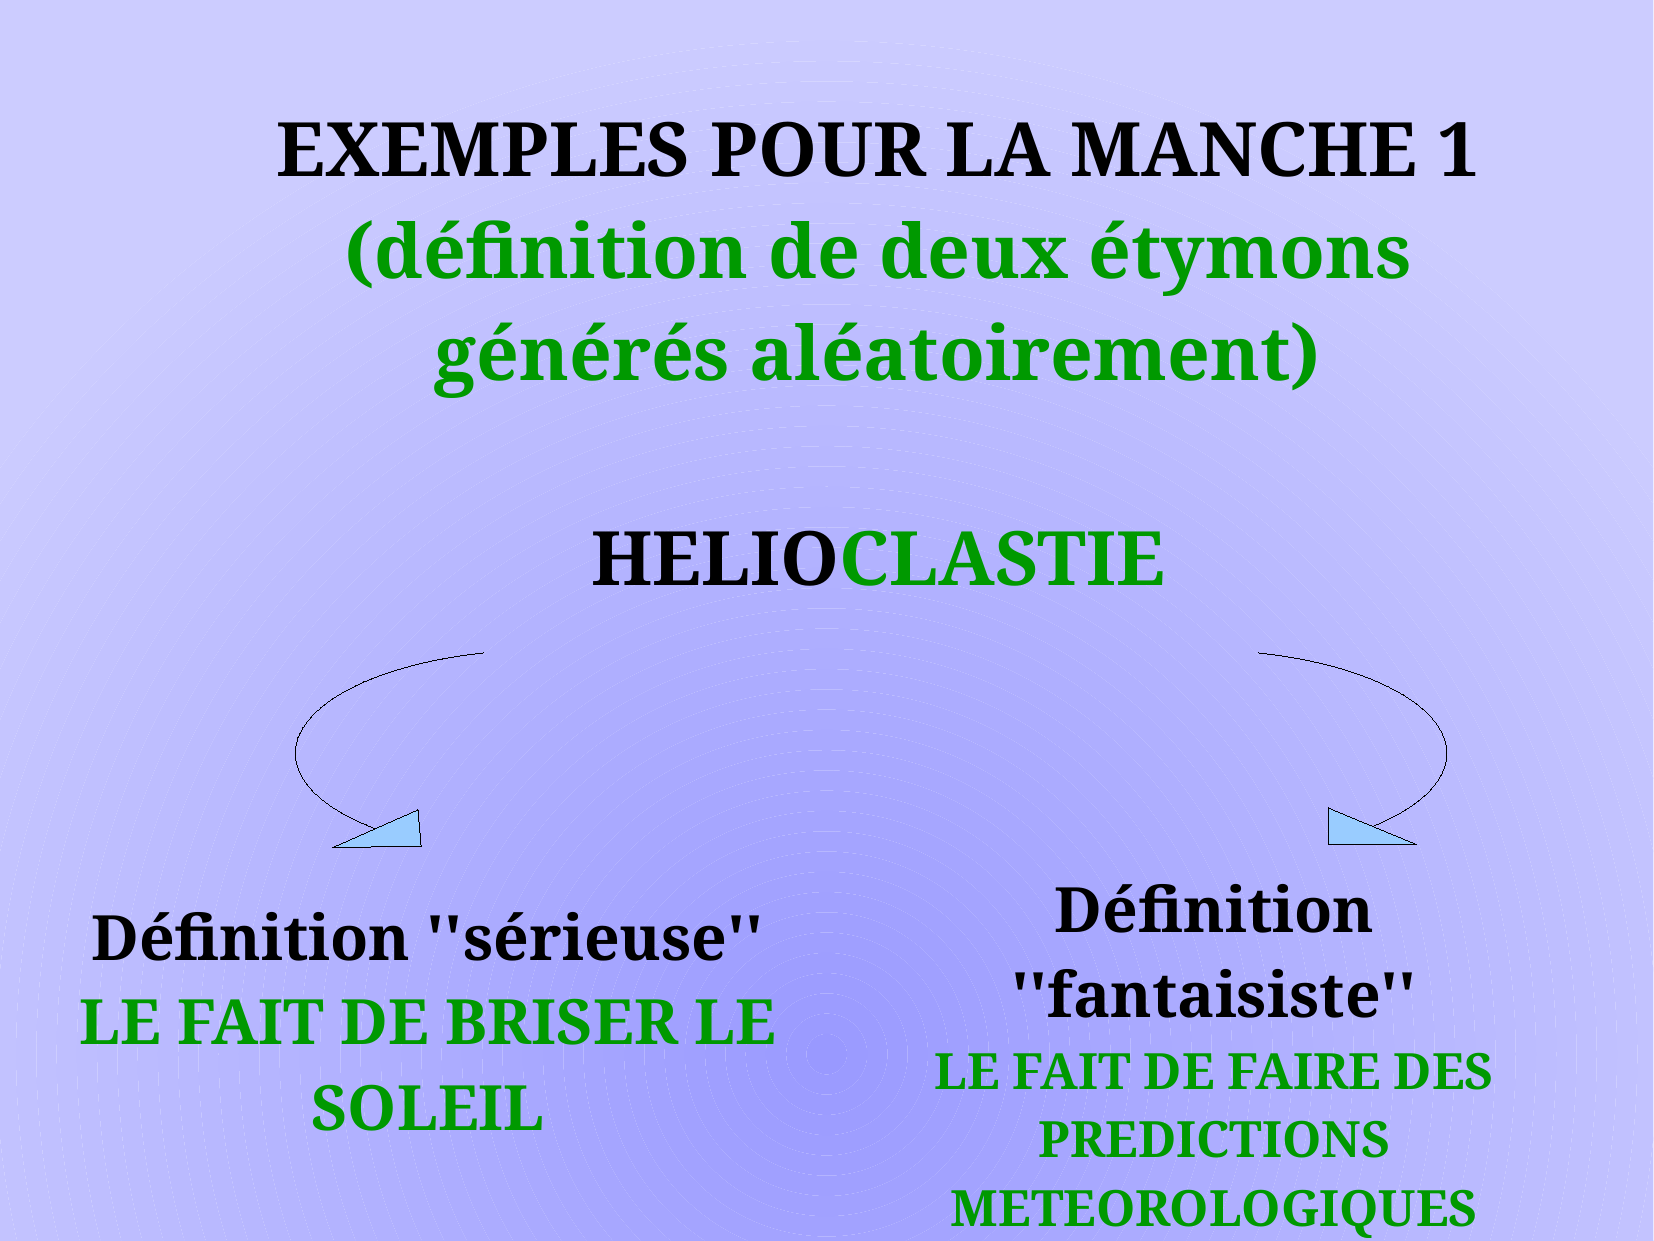

EXEMPLES POUR LA MANCHE 1
(définition de deux étymons générés aléatoirement)
HELIOCLASTIE
Définition ''fantaisiste''
LE FAIT DE FAIRE DES PREDICTIONS METEOROLOGIQUES PESSIMISTES
Définition ''sérieuse''
LE FAIT DE BRISER LE SOLEIL